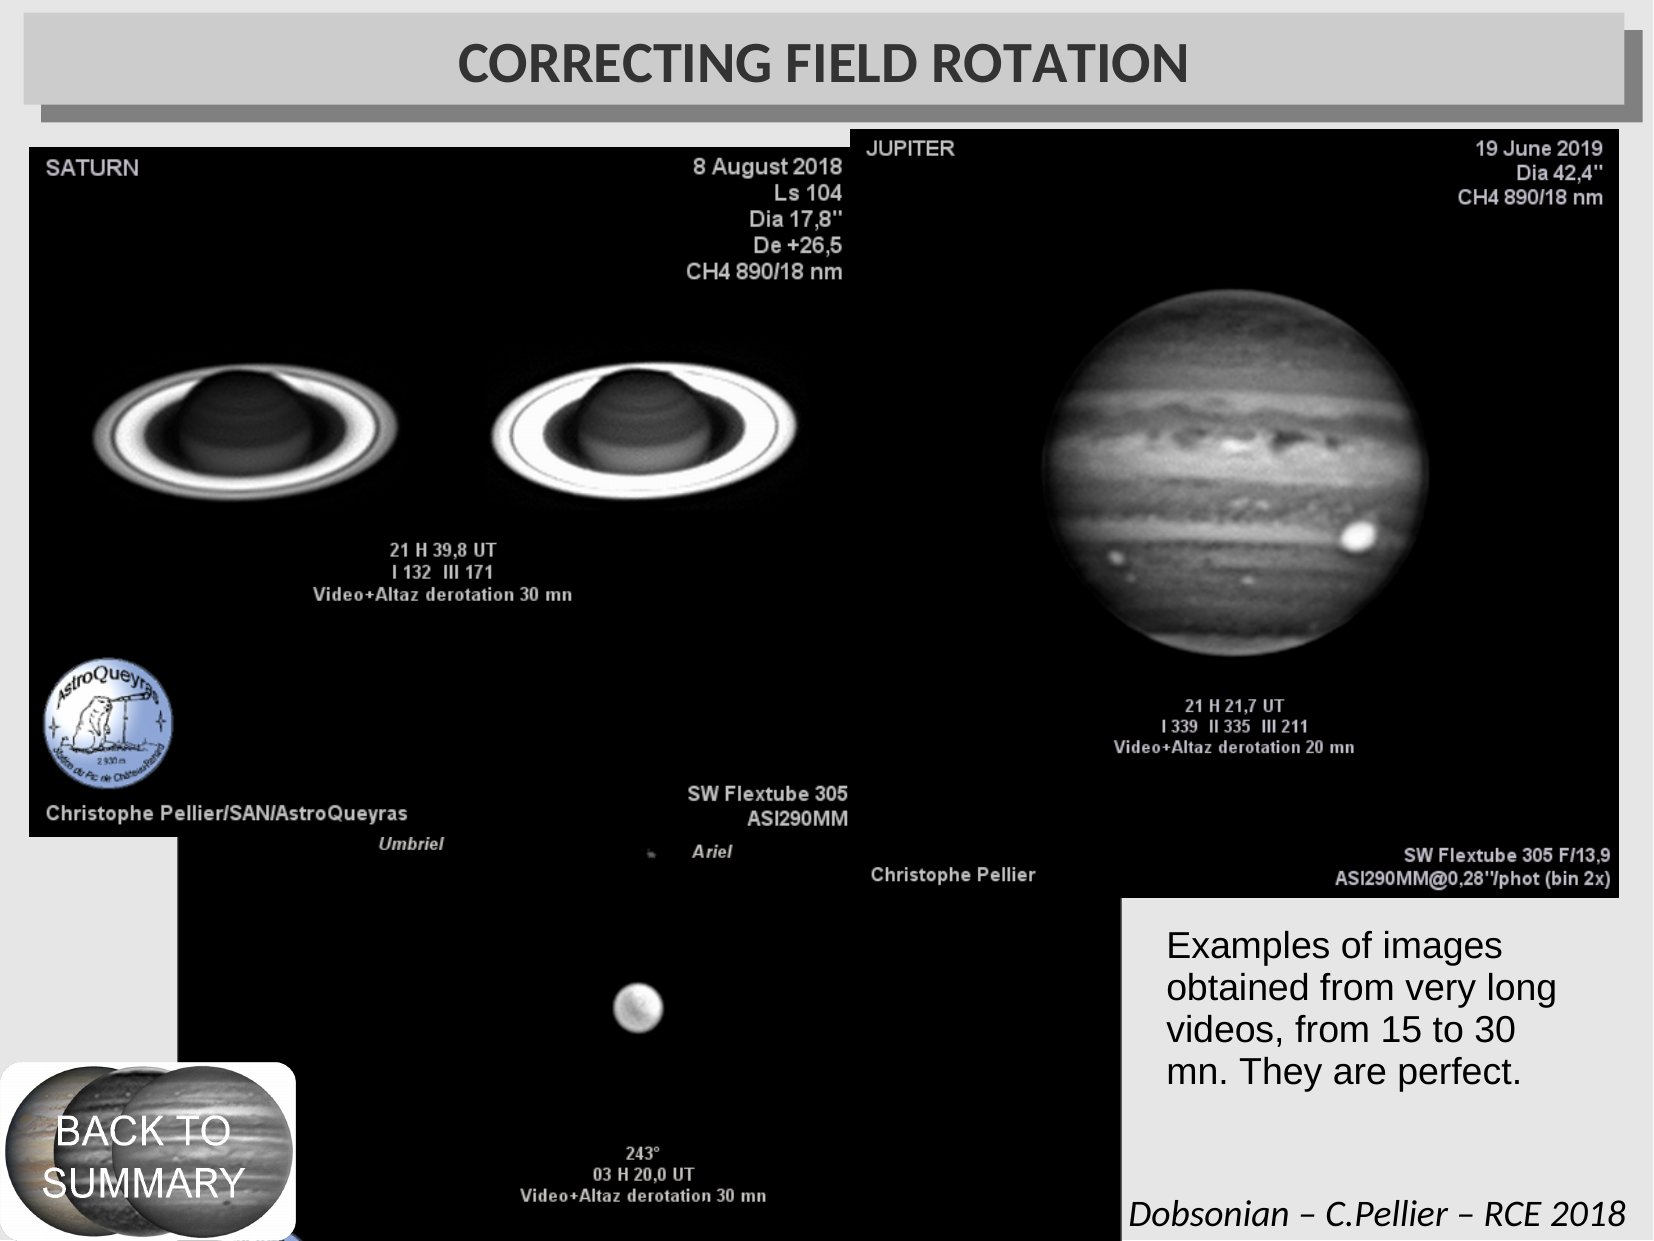

CORRECTING FIELD ROTATION
Examples of images obtained from very long videos, from 15 to 30 mn. They are perfect.
Planetary imaging with an Altazimuth Dobsonian – C.Pellier – RCE 2018